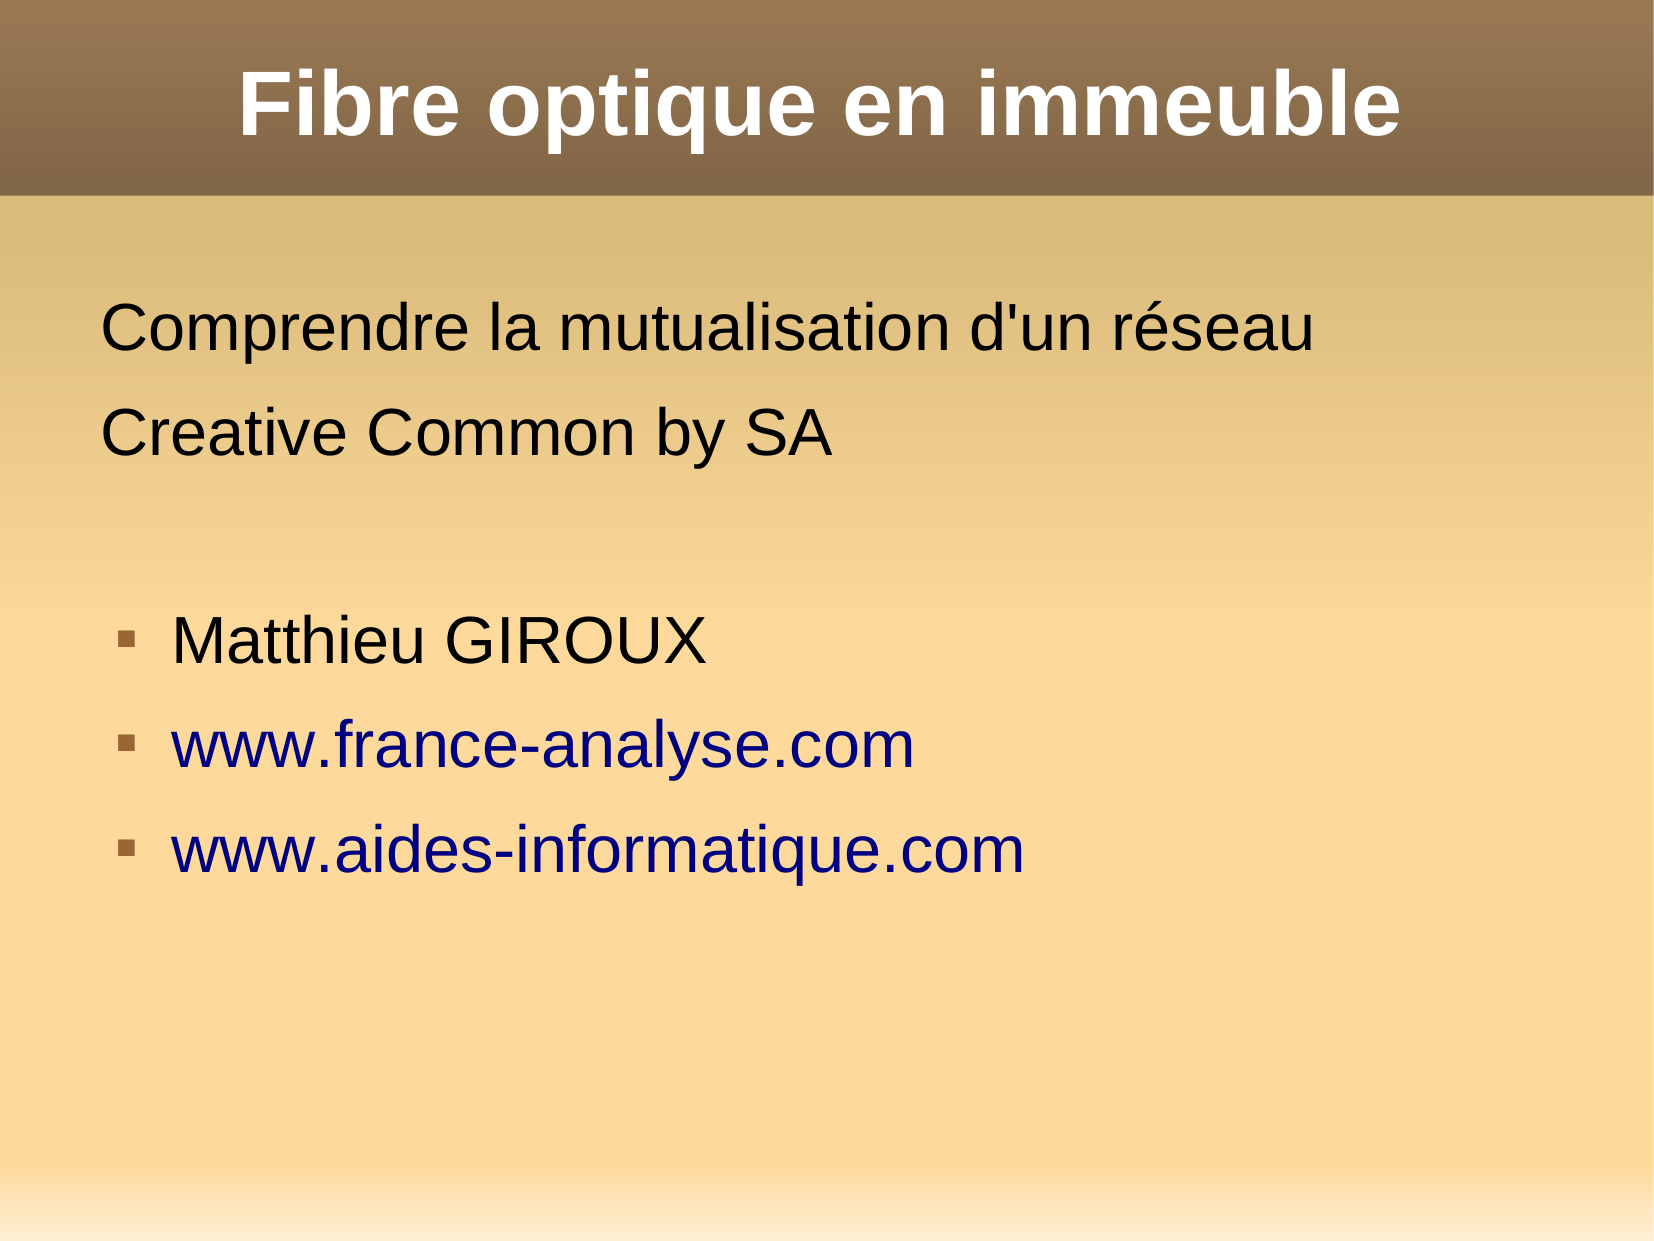

# Fibre optique en immeuble
Comprendre la mutualisation d'un réseau
Creative Common by SA
Matthieu GIROUX
www.france-analyse.com
www.aides-informatique.com